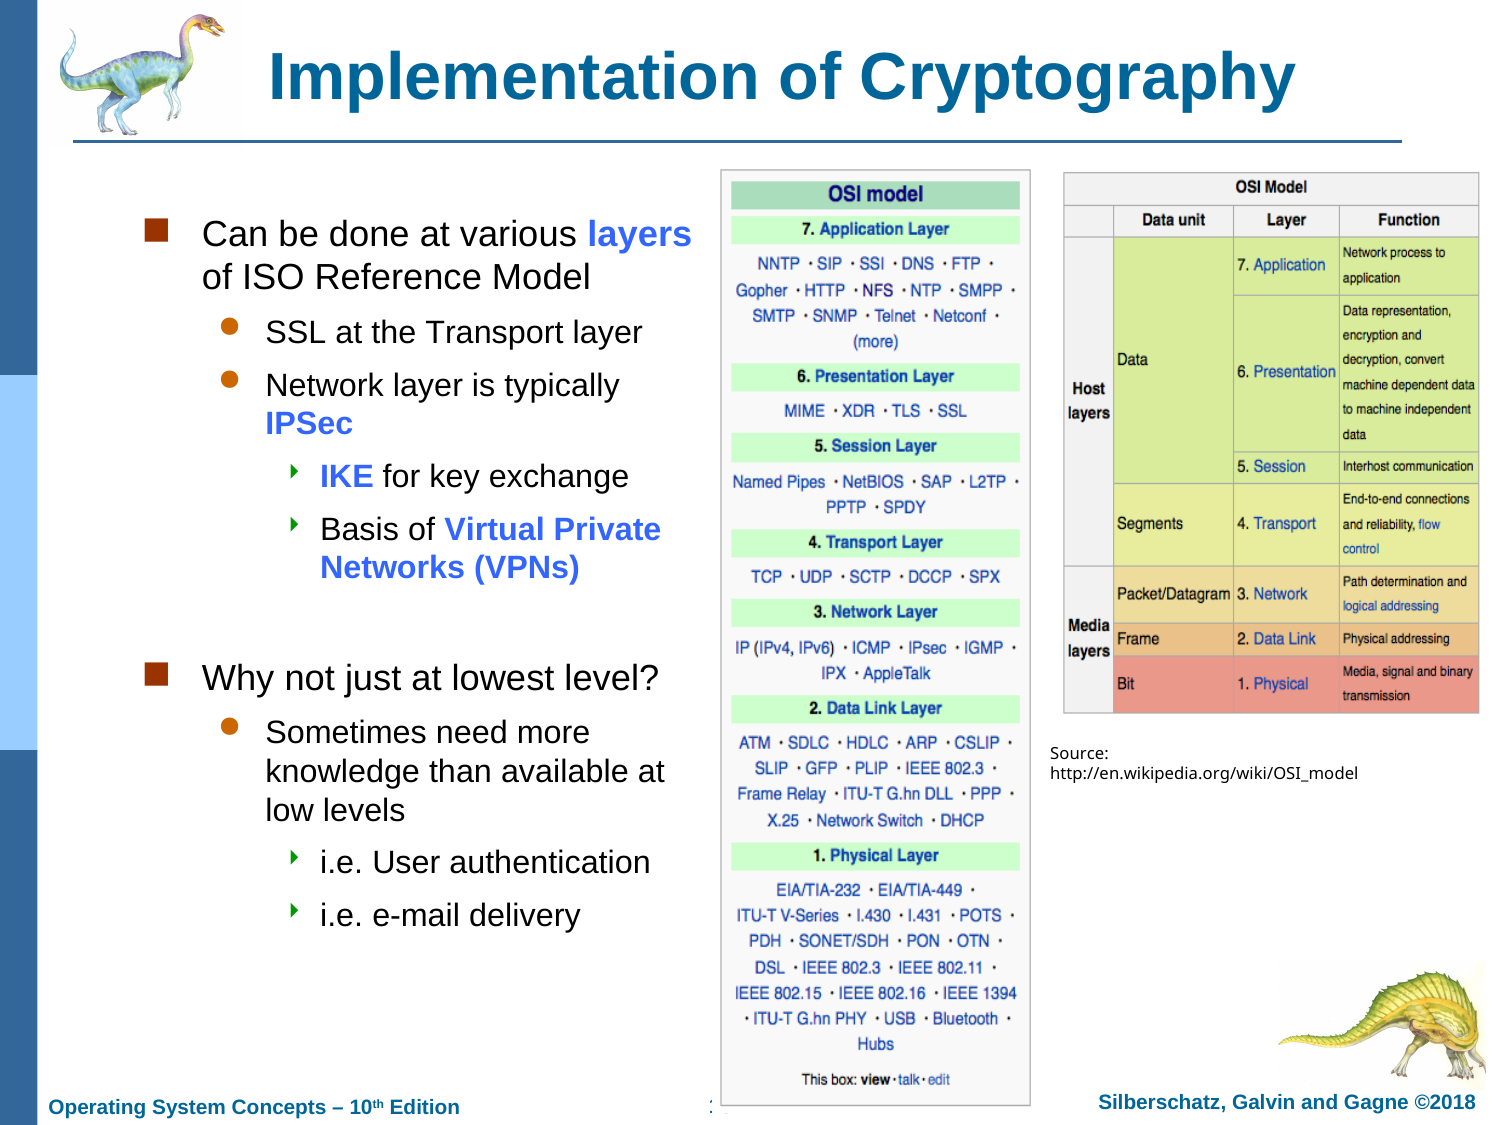

# Implementation of Cryptography
Can be done at various layers of ISO Reference Model
SSL at the Transport layer
Network layer is typically IPSec
IKE for key exchange
Basis of Virtual Private Networks (VPNs)
Why not just at lowest level?
Sometimes need more knowledge than available at low levels
i.e. User authentication
i.e. e-mail delivery
Source: http://en.wikipedia.org/wiki/OSI_model